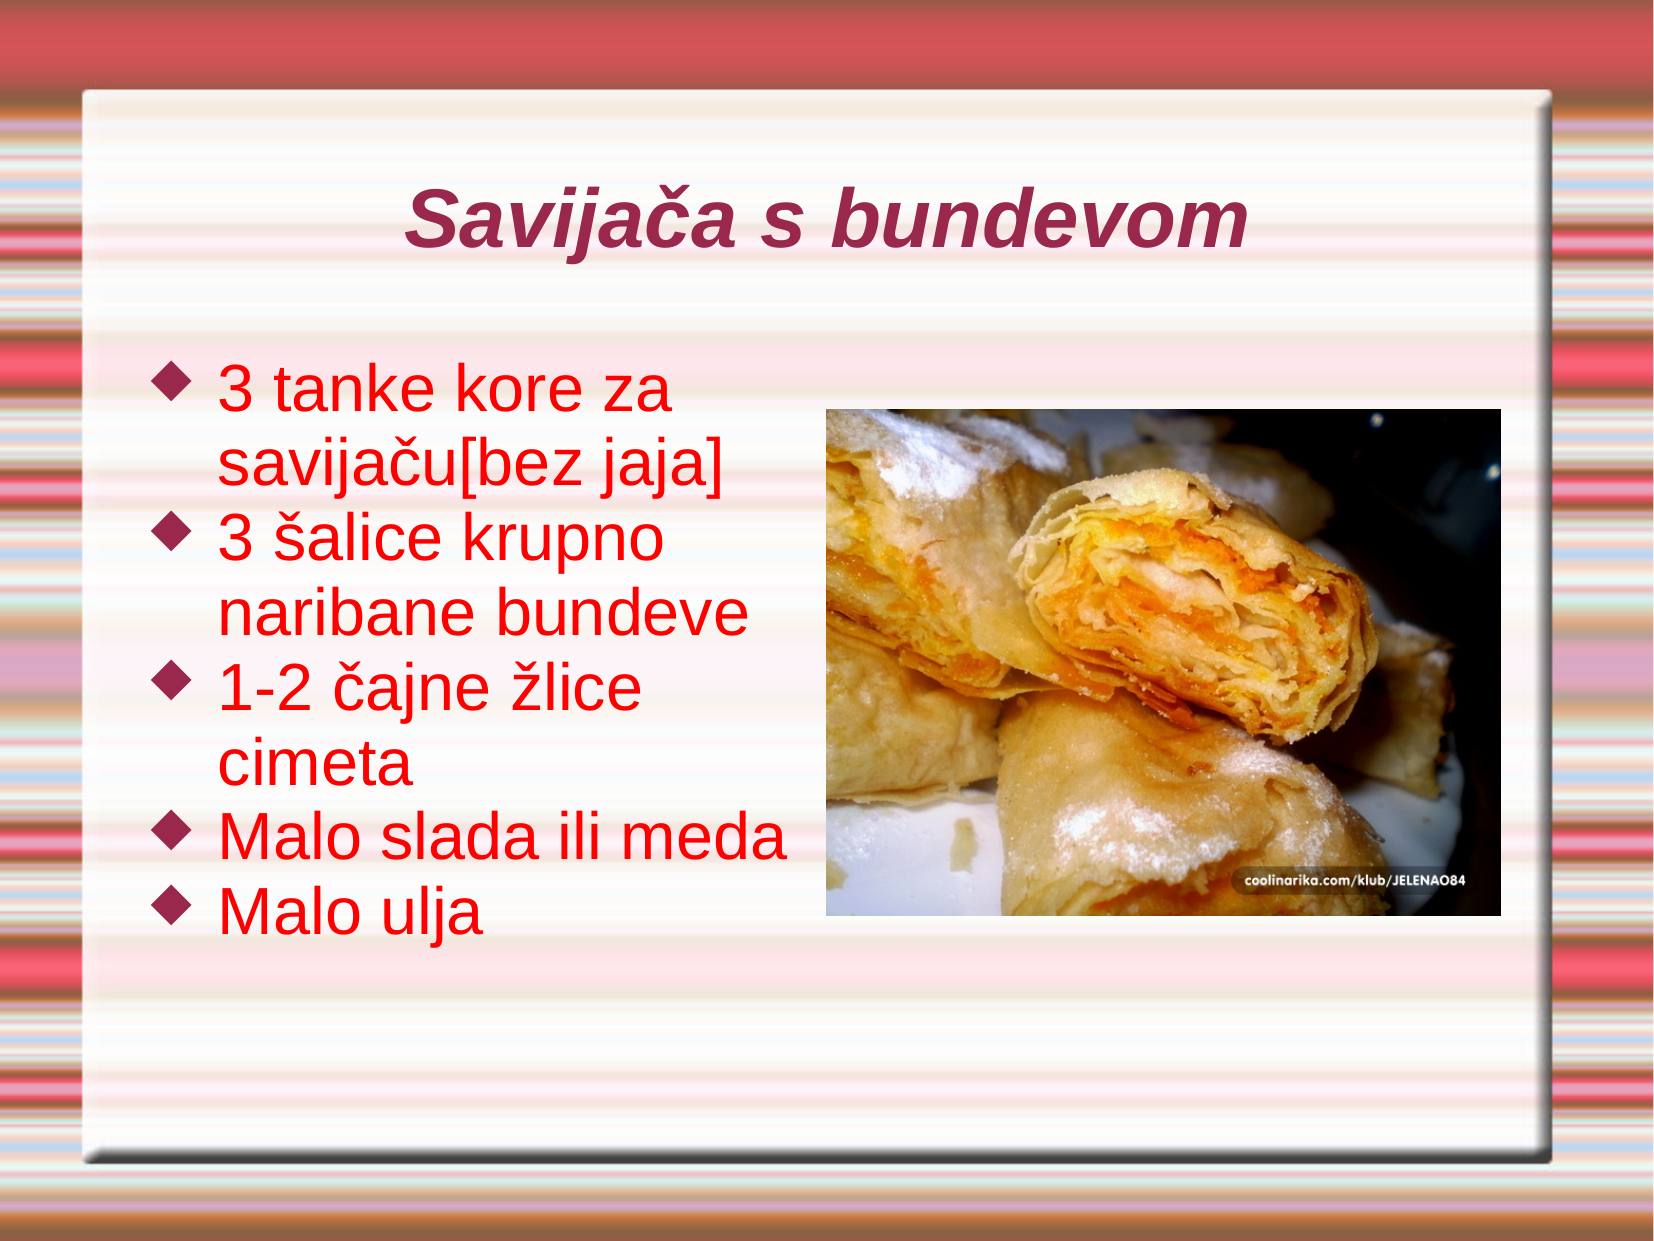

# Savijača s bundevom
3 tanke kore za savijaču[bez jaja]
3 šalice krupno naribane bundeve
1-2 čajne žlice cimeta
Malo slada ili meda
Malo ulja